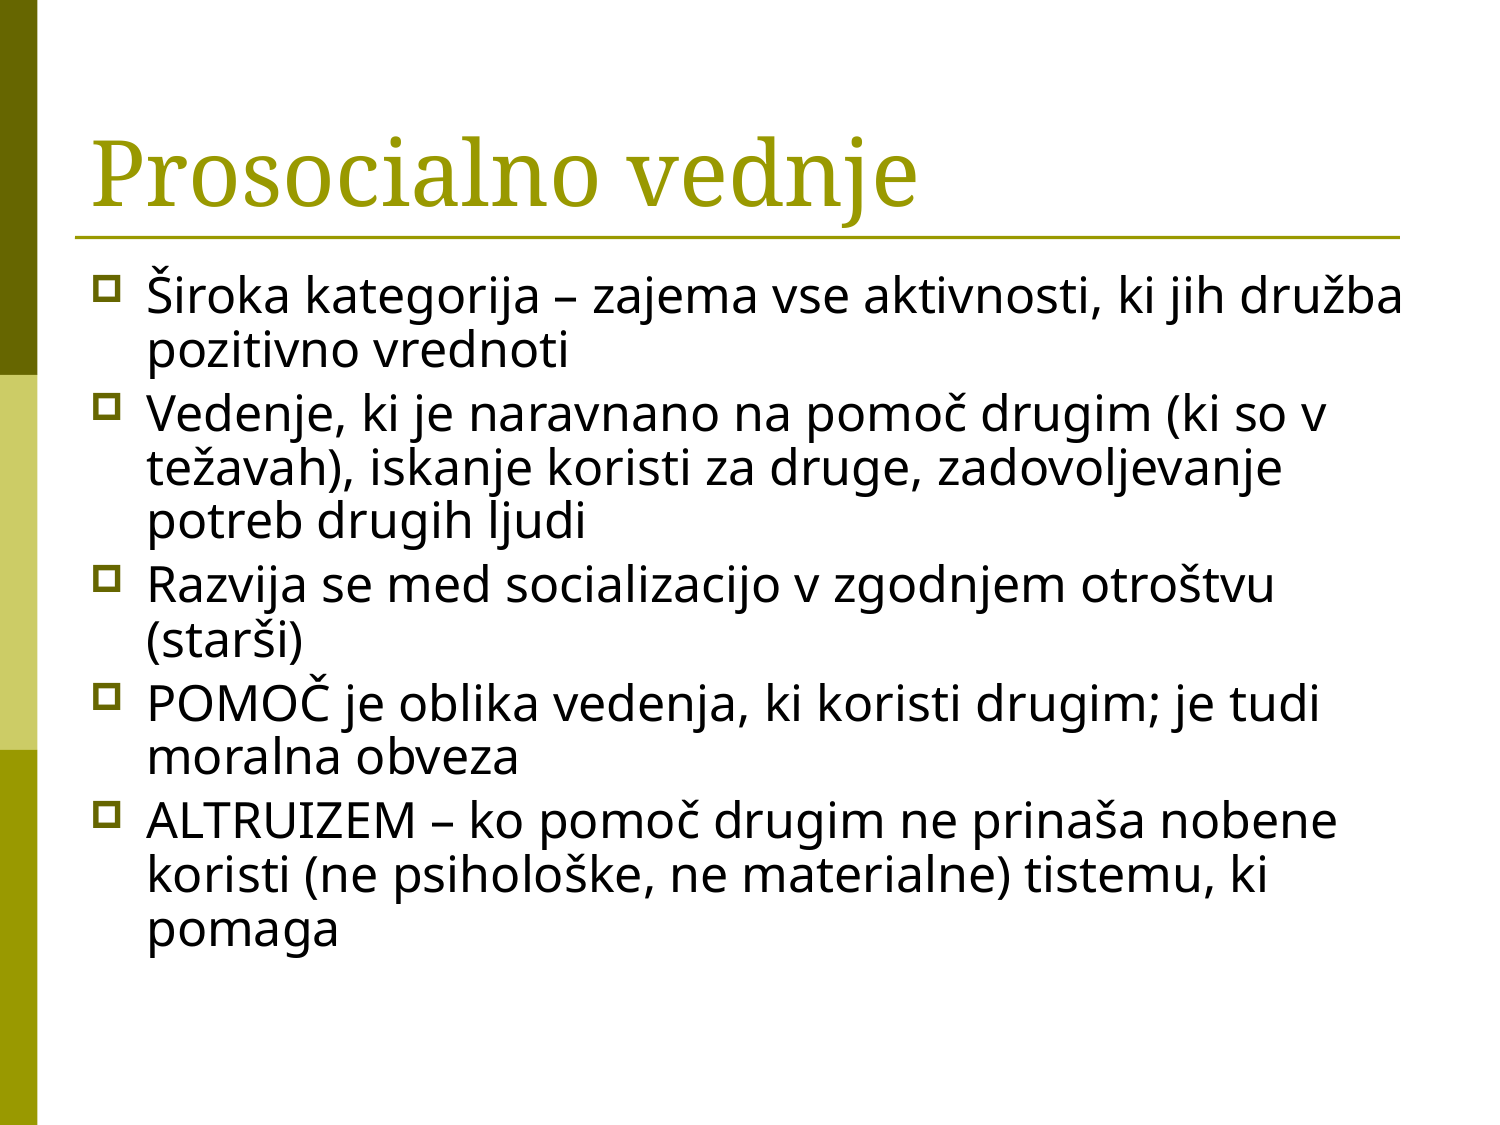

# Prosocialno vednje
Široka kategorija – zajema vse aktivnosti, ki jih družba pozitivno vrednoti
Vedenje, ki je naravnano na pomoč drugim (ki so v težavah), iskanje koristi za druge, zadovoljevanje potreb drugih ljudi
Razvija se med socializacijo v zgodnjem otroštvu (starši)
POMOČ je oblika vedenja, ki koristi drugim; je tudi moralna obveza
ALTRUIZEM – ko pomoč drugim ne prinaša nobene koristi (ne psihološke, ne materialne) tistemu, ki pomaga